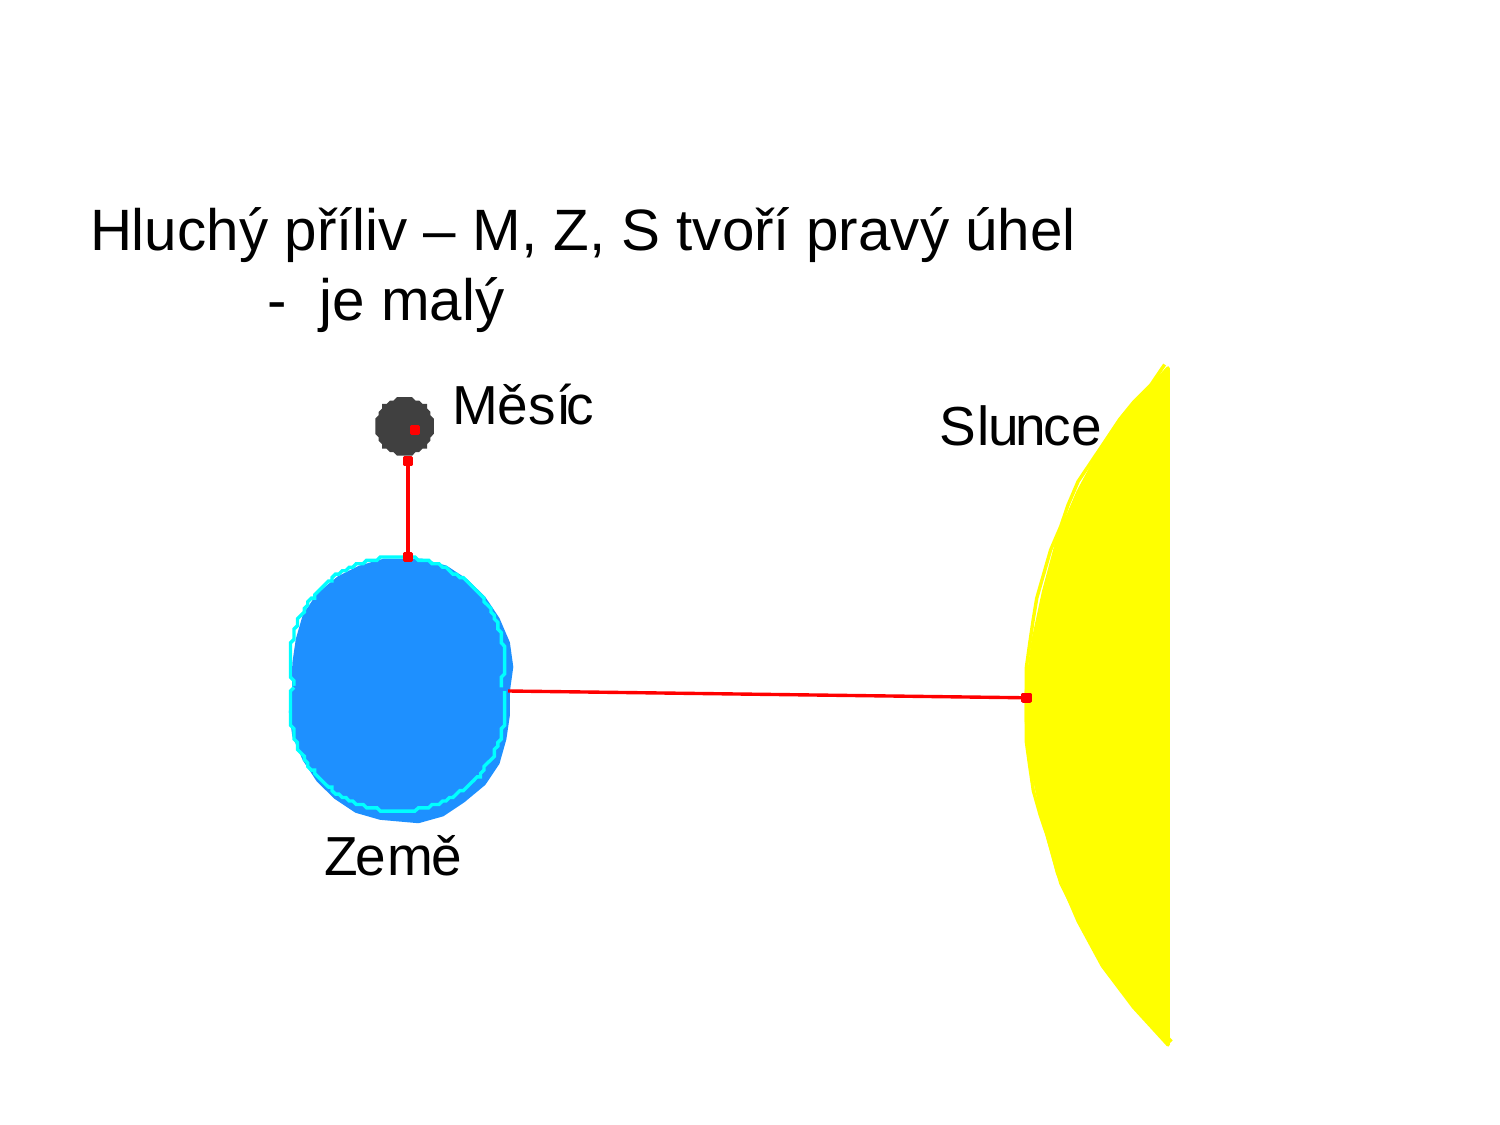

# Hluchý příliv – M, Z, S tvoří pravý úhel - je malý